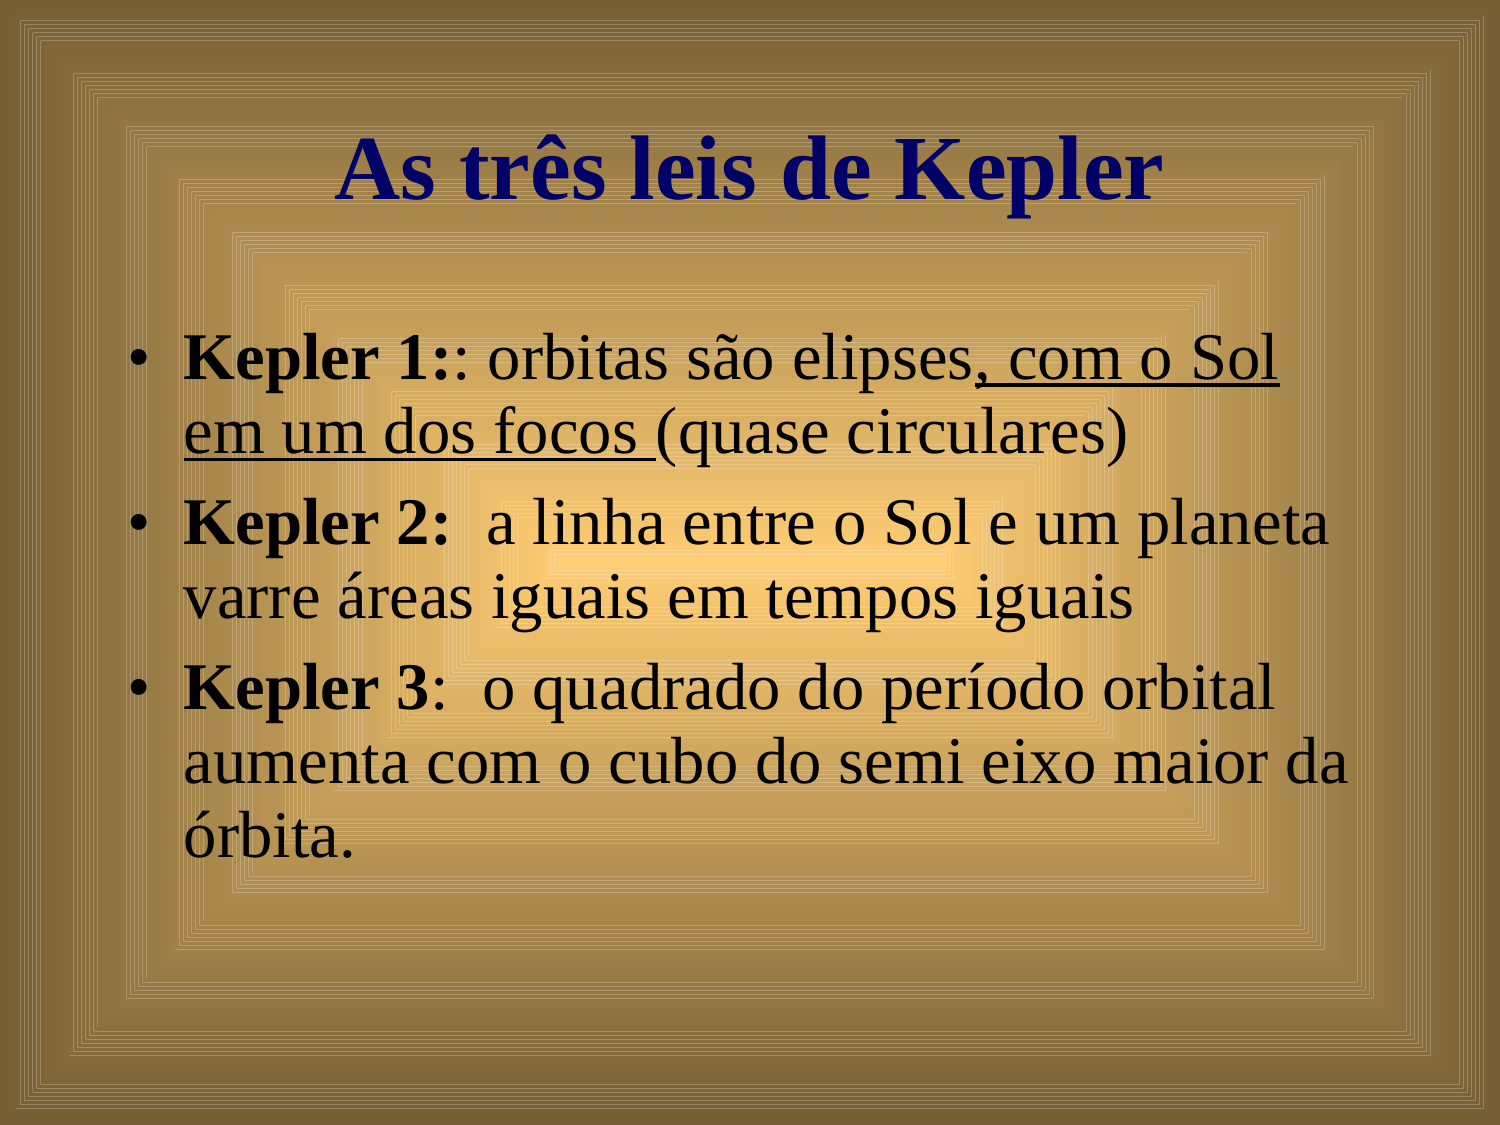

# As três leis de Kepler
Kepler 1:: orbitas são elipses, com o Sol em um dos focos (quase circulares)
Kepler 2: a linha entre o Sol e um planeta varre áreas iguais em tempos iguais
Kepler 3: o quadrado do período orbital aumenta com o cubo do semi eixo maior da órbita.